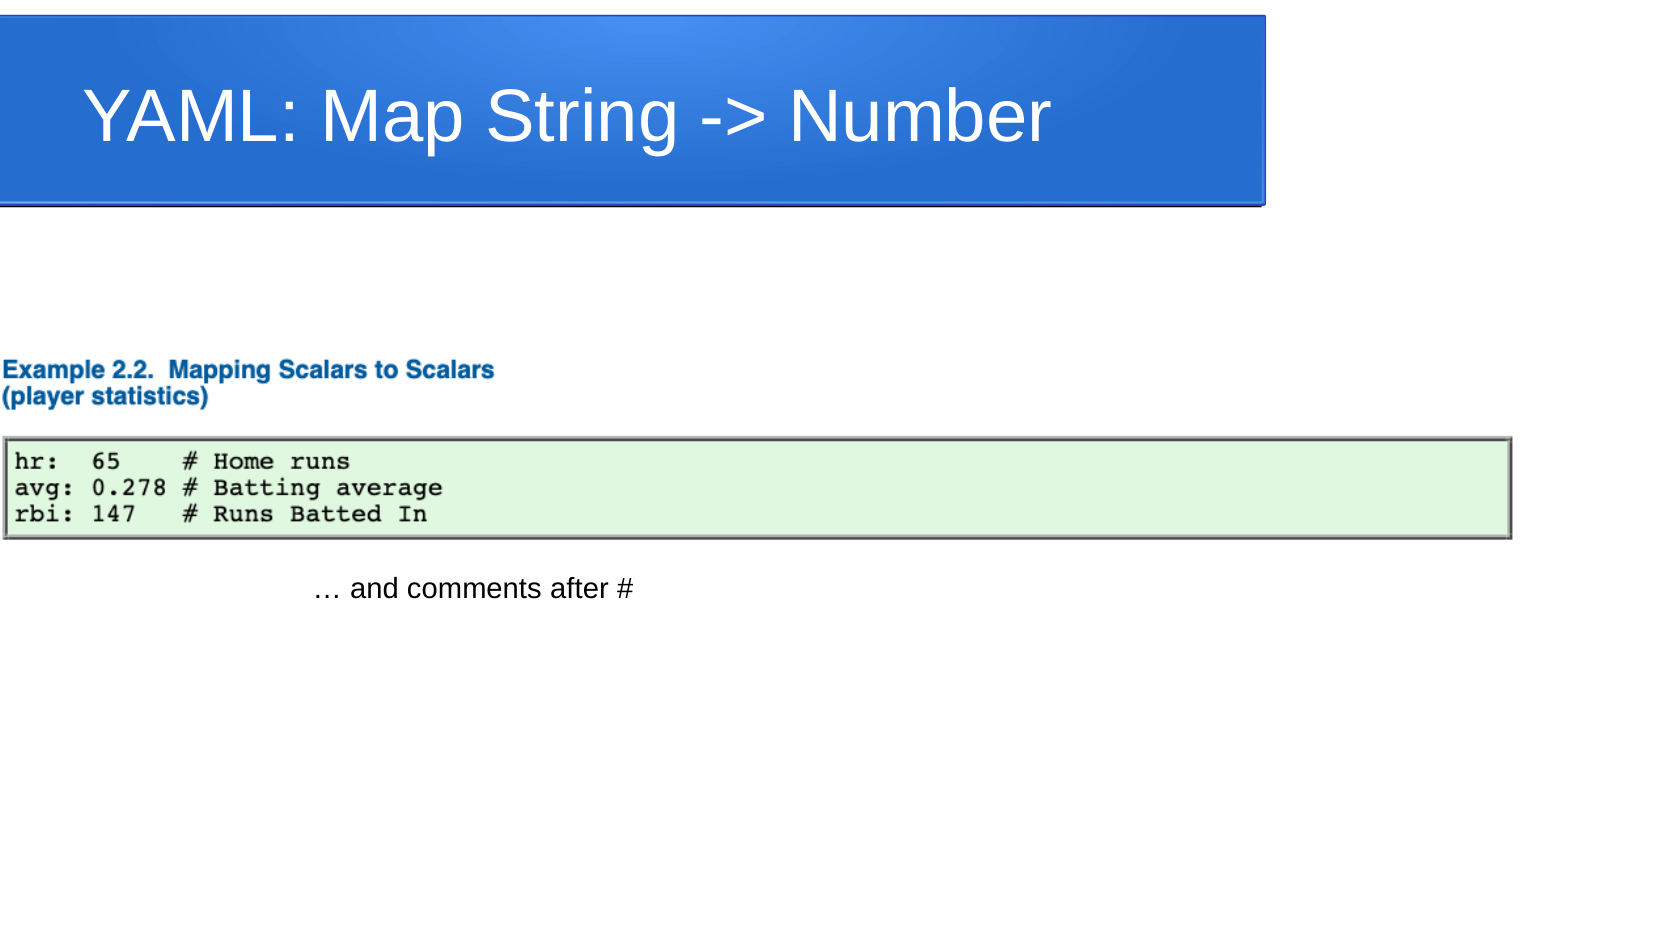

YAML: Map String -> Number
… and comments after #